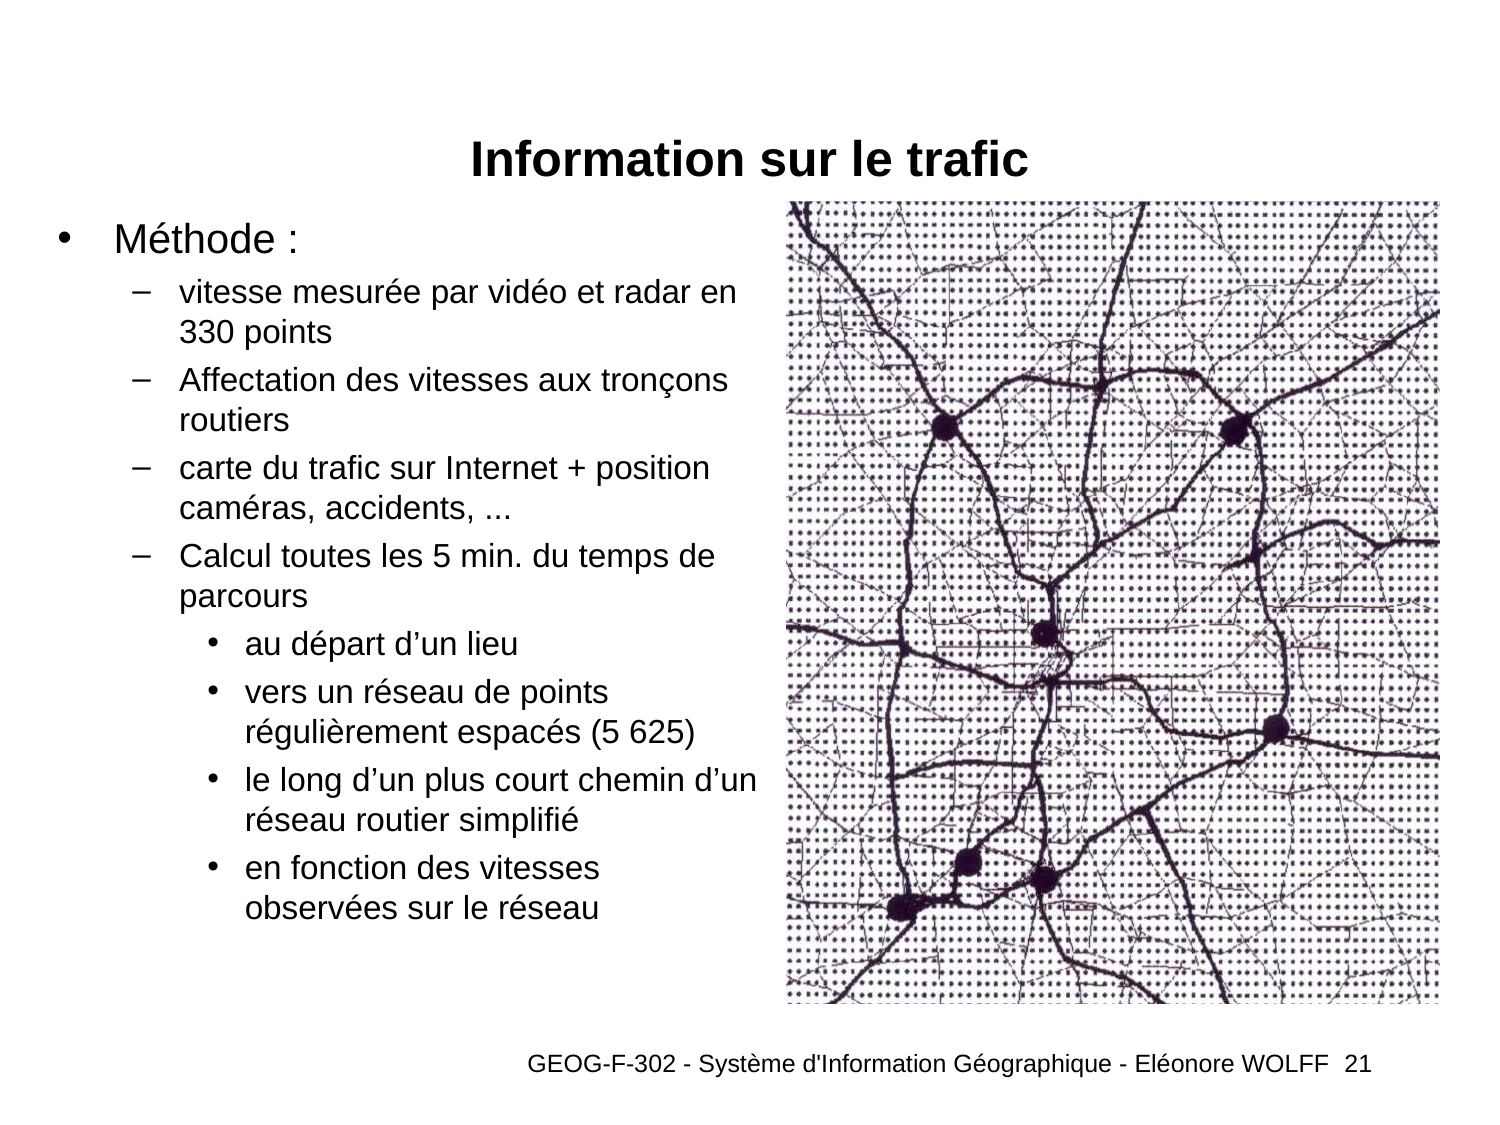

# Information sur le trafic
Méthode :
vitesse mesurée par vidéo et radar en 330 points
Affectation des vitesses aux tronçons routiers
carte du trafic sur Internet + position caméras, accidents, ...
Calcul toutes les 5 min. du temps de parcours
au départ d’un lieu
vers un réseau de points régulièrement espacés (5 625)
le long d’un plus court chemin d’un réseau routier simplifié
en fonction des vitesses observées sur le réseau
GEOG-F-302 - Système d'Information Géographique - Eléonore WOLFF